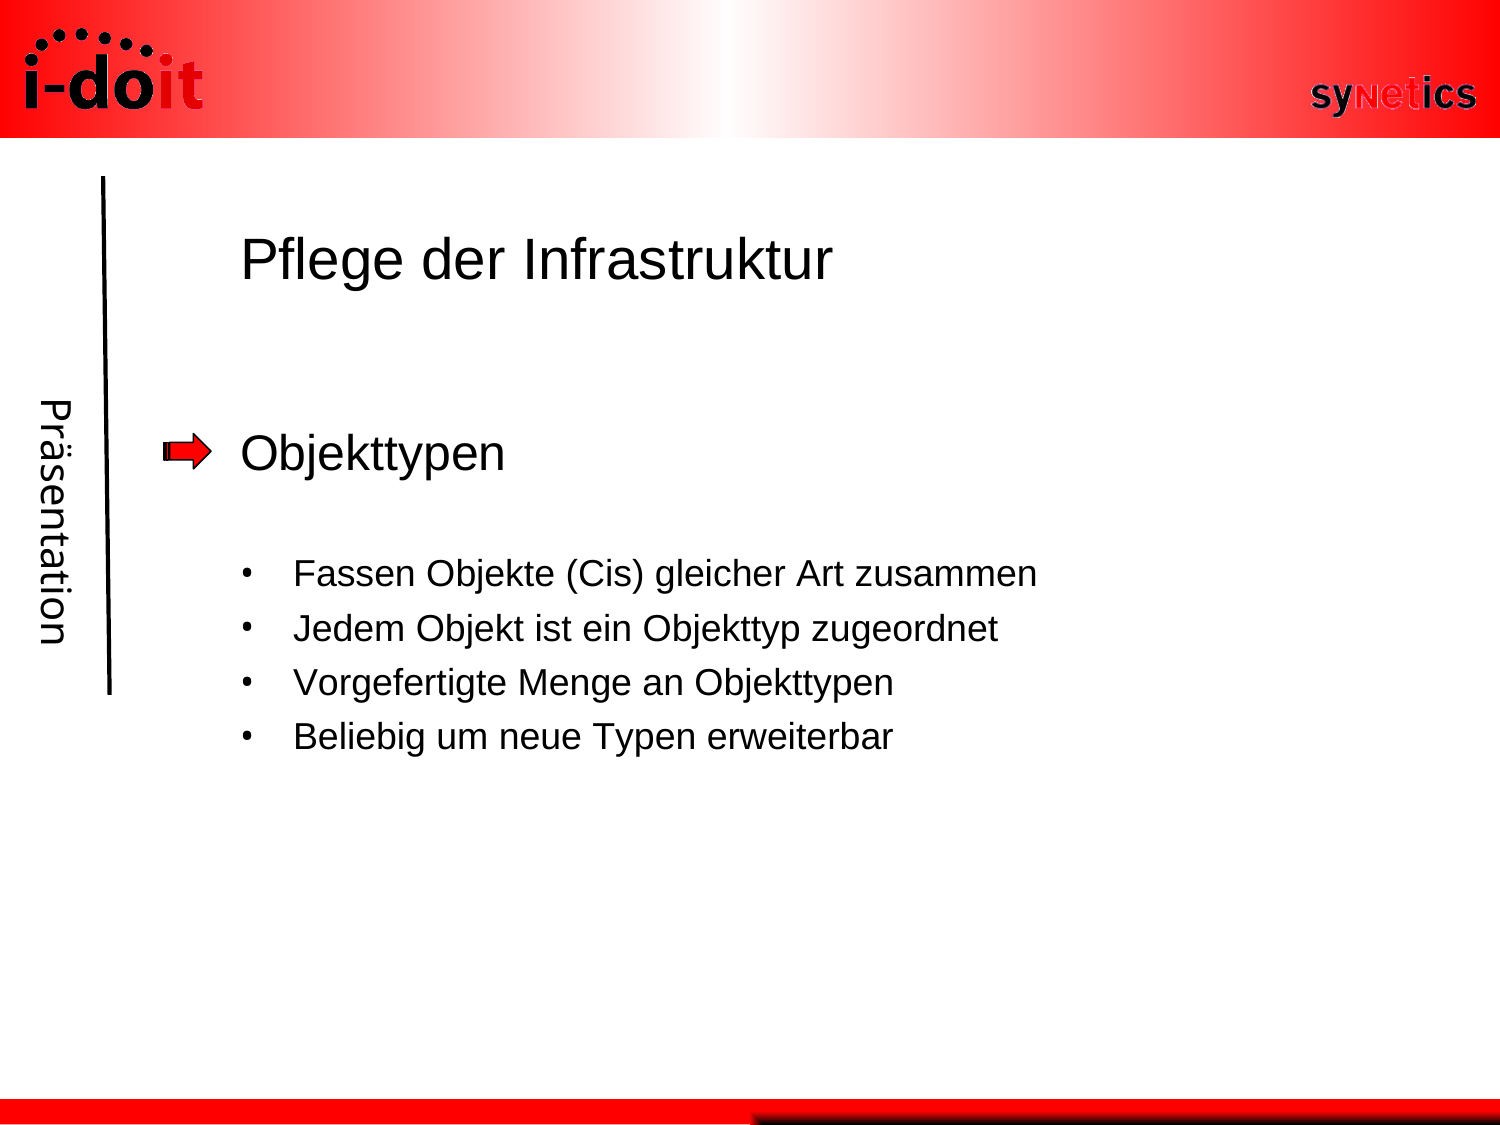

Pflege der Infrastruktur
Objekttypen
Fassen Objekte (Cis) gleicher Art zusammen
Jedem Objekt ist ein Objekttyp zugeordnet
Vorgefertigte Menge an Objekttypen
Beliebig um neue Typen erweiterbar